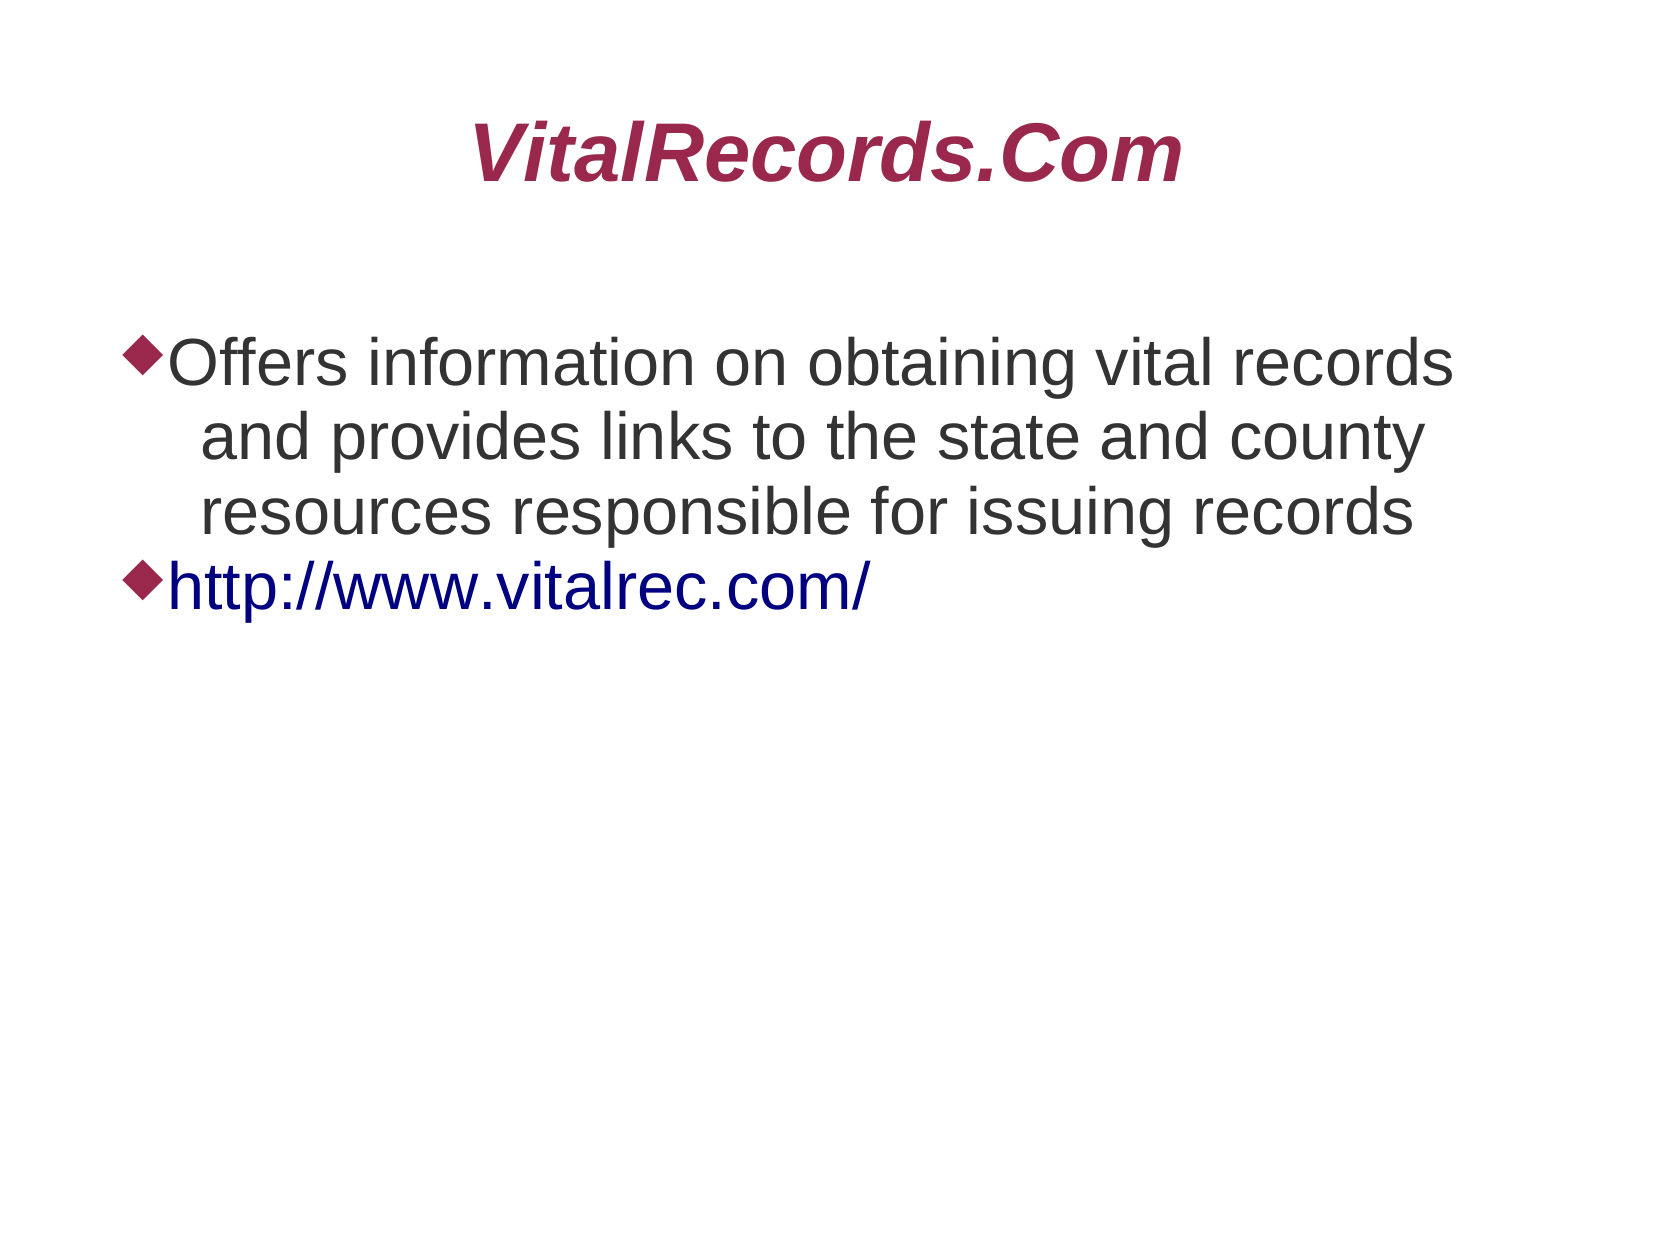

# VitalRecords.Com
Offers information on obtaining vital records and provides links to the state and county resources responsible for issuing records
http://www.vitalrec.com/